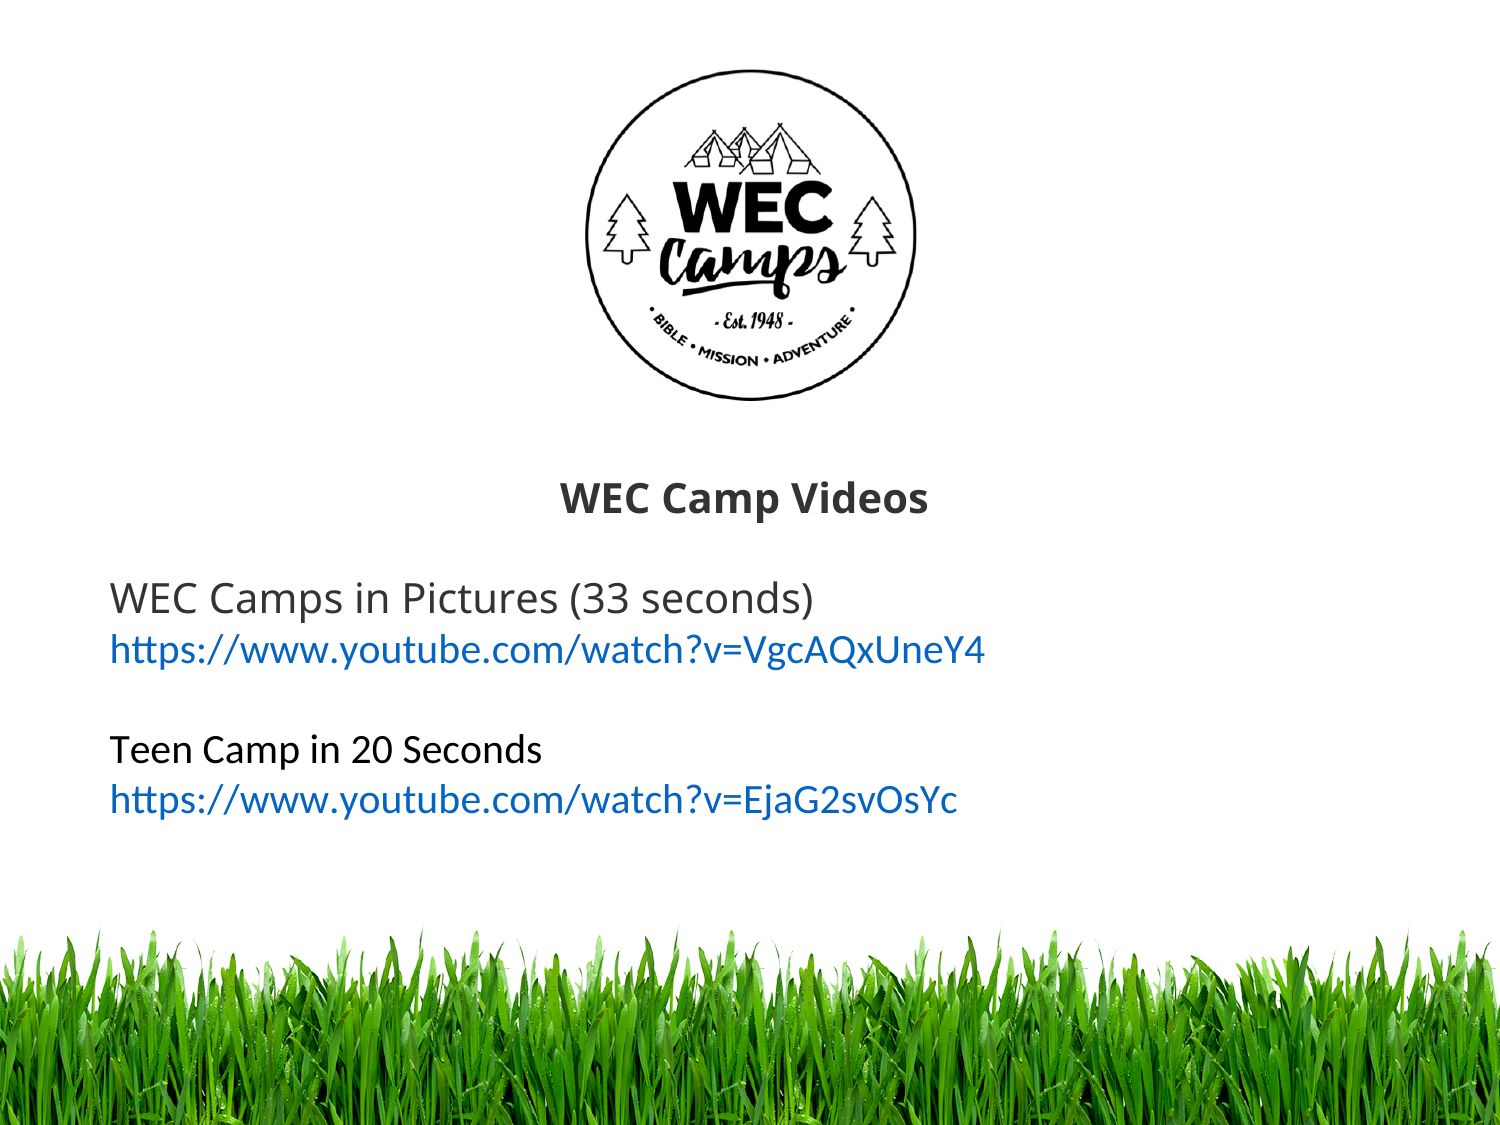

WEC Camp Videos
WEC Camps in Pictures (33 seconds)
https://www.youtube.com/watch?v=VgcAQxUneY4
Teen Camp in 20 Seconds
https://www.youtube.com/watch?v=EjaG2svOsYc